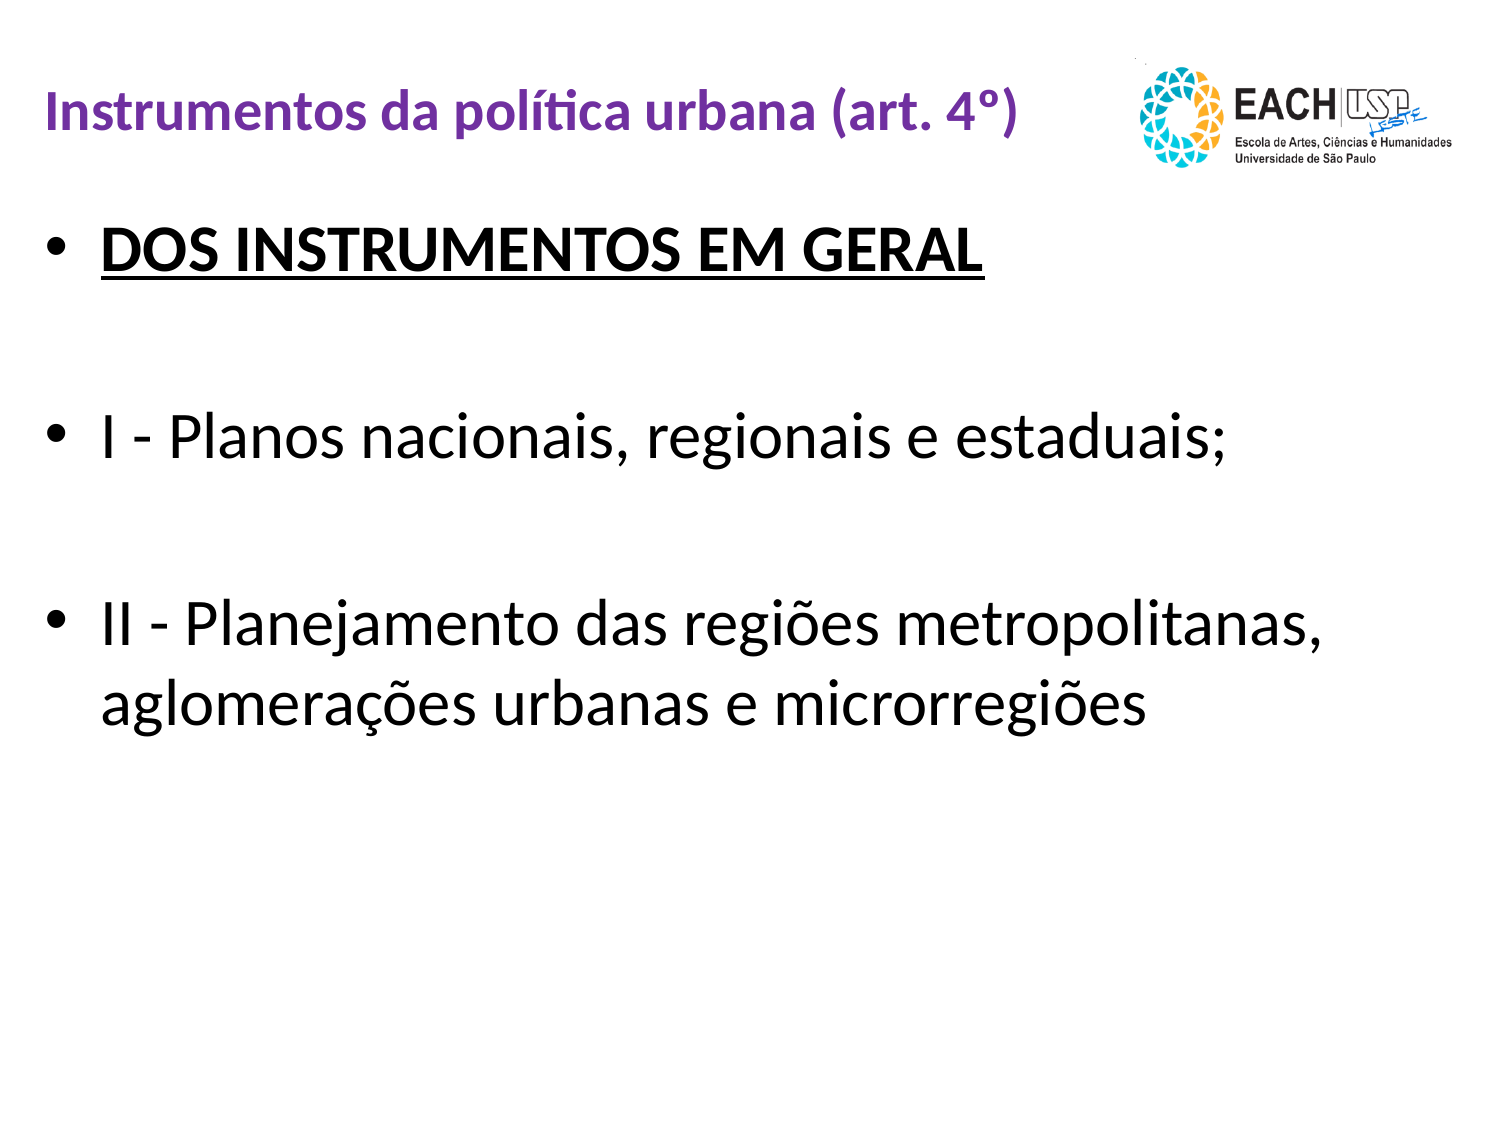

Instrumentos da política urbana (art. 4º)
# DOS INSTRUMENTOS EM GERAL
I - Planos nacionais, regionais e estaduais;
II - Planejamento das regiões metropolitanas, aglomerações urbanas e microrregiões